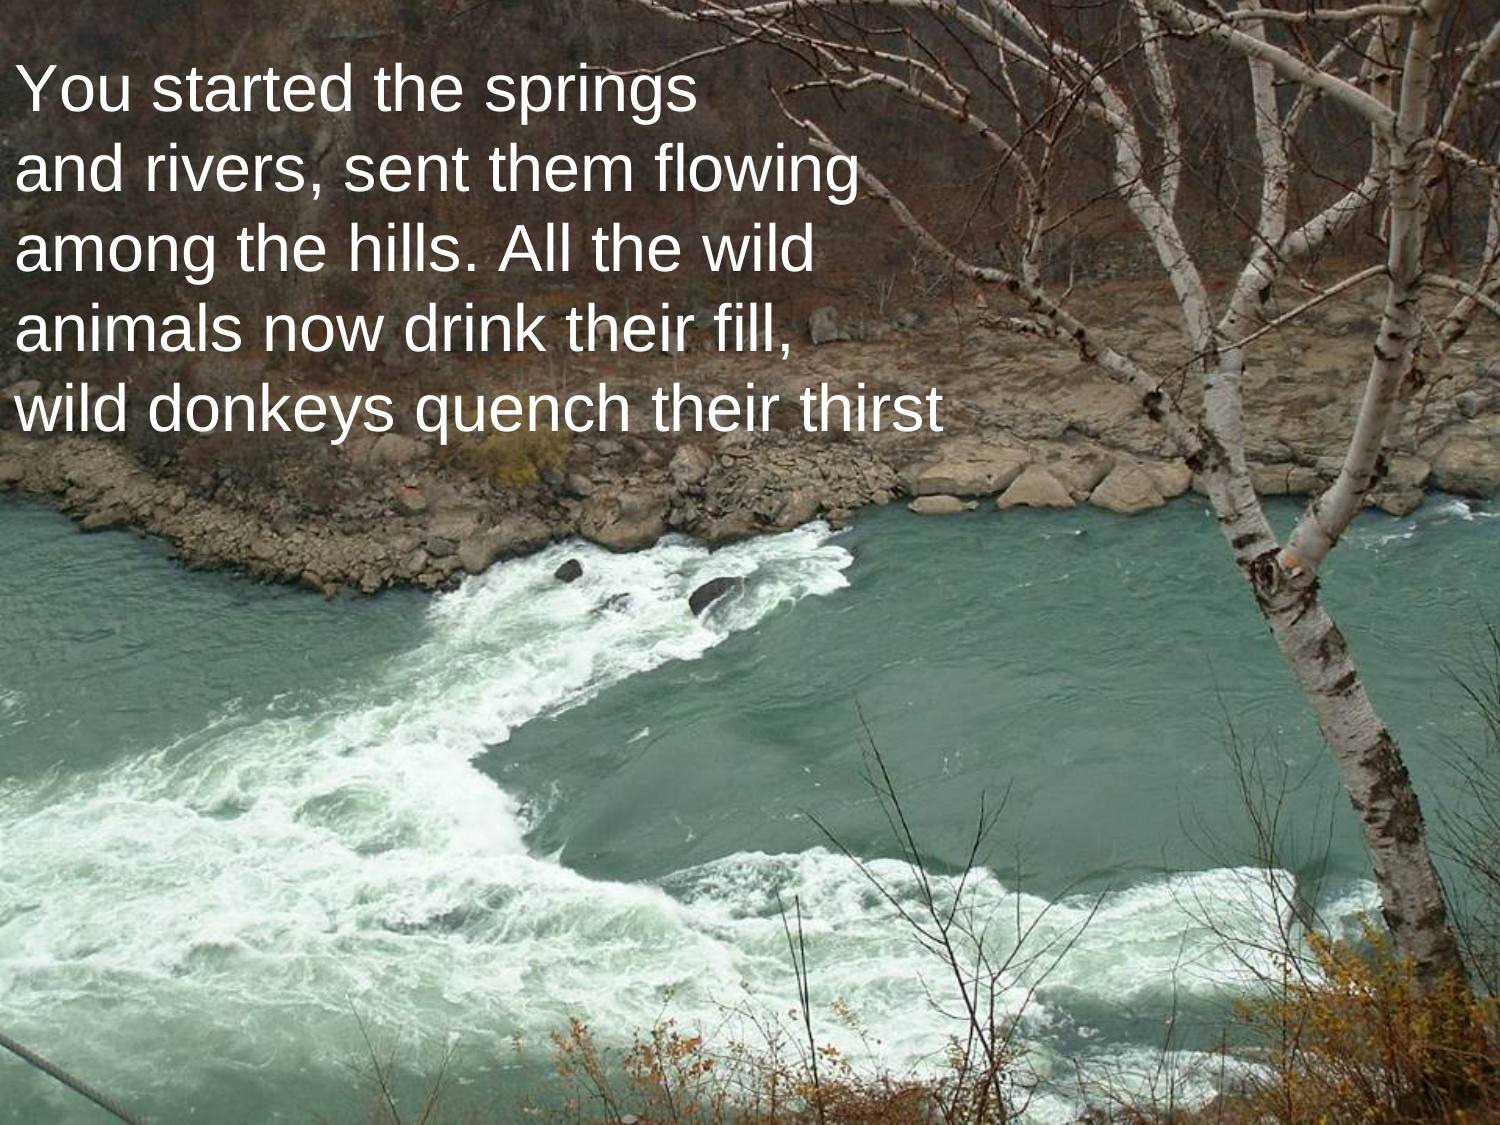

You started the springs
and rivers, sent them flowing among the hills. All the wild animals now drink their fill,
wild donkeys quench their thirst